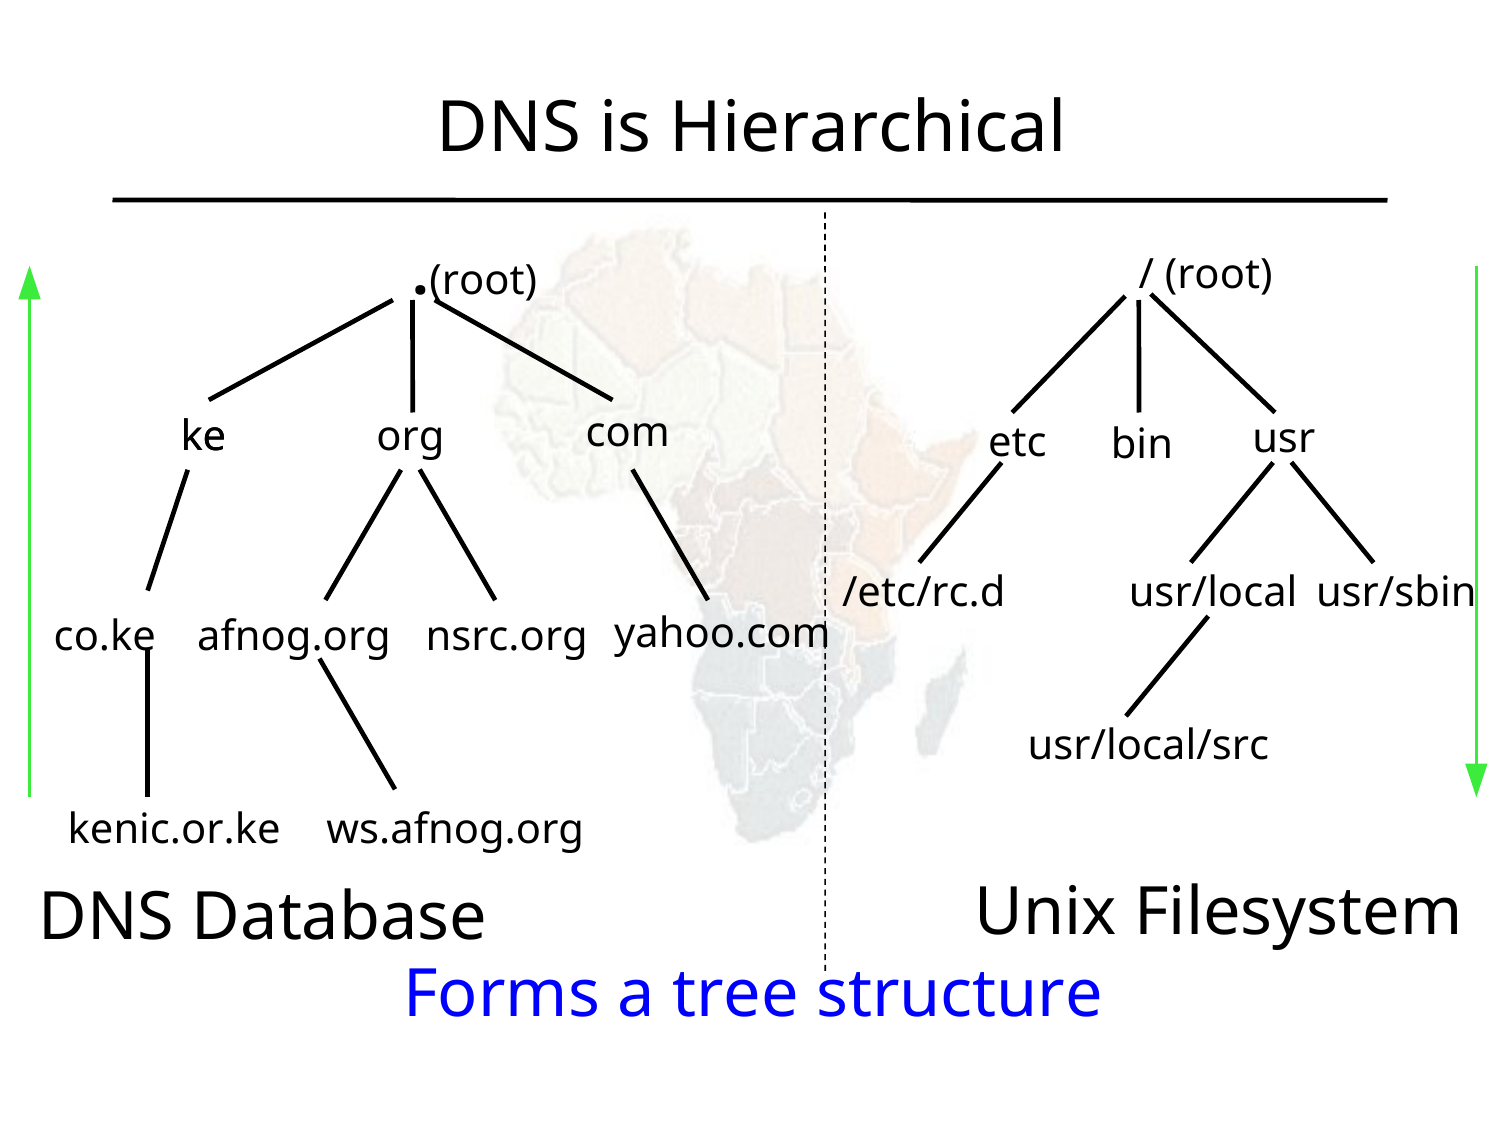

# DNS is Hierarchical
.(root)
/ (root)
com
ke
ke
org
usr
etc
bin
/etc/rc.d
usr/local
usr/sbin
yahoo.com
co.ke
afnog.org
nsrc.org
usr/local/src
ws.afnog.org
kenic.or.ke
Unix Filesystem
DNS Database
Forms a tree structure